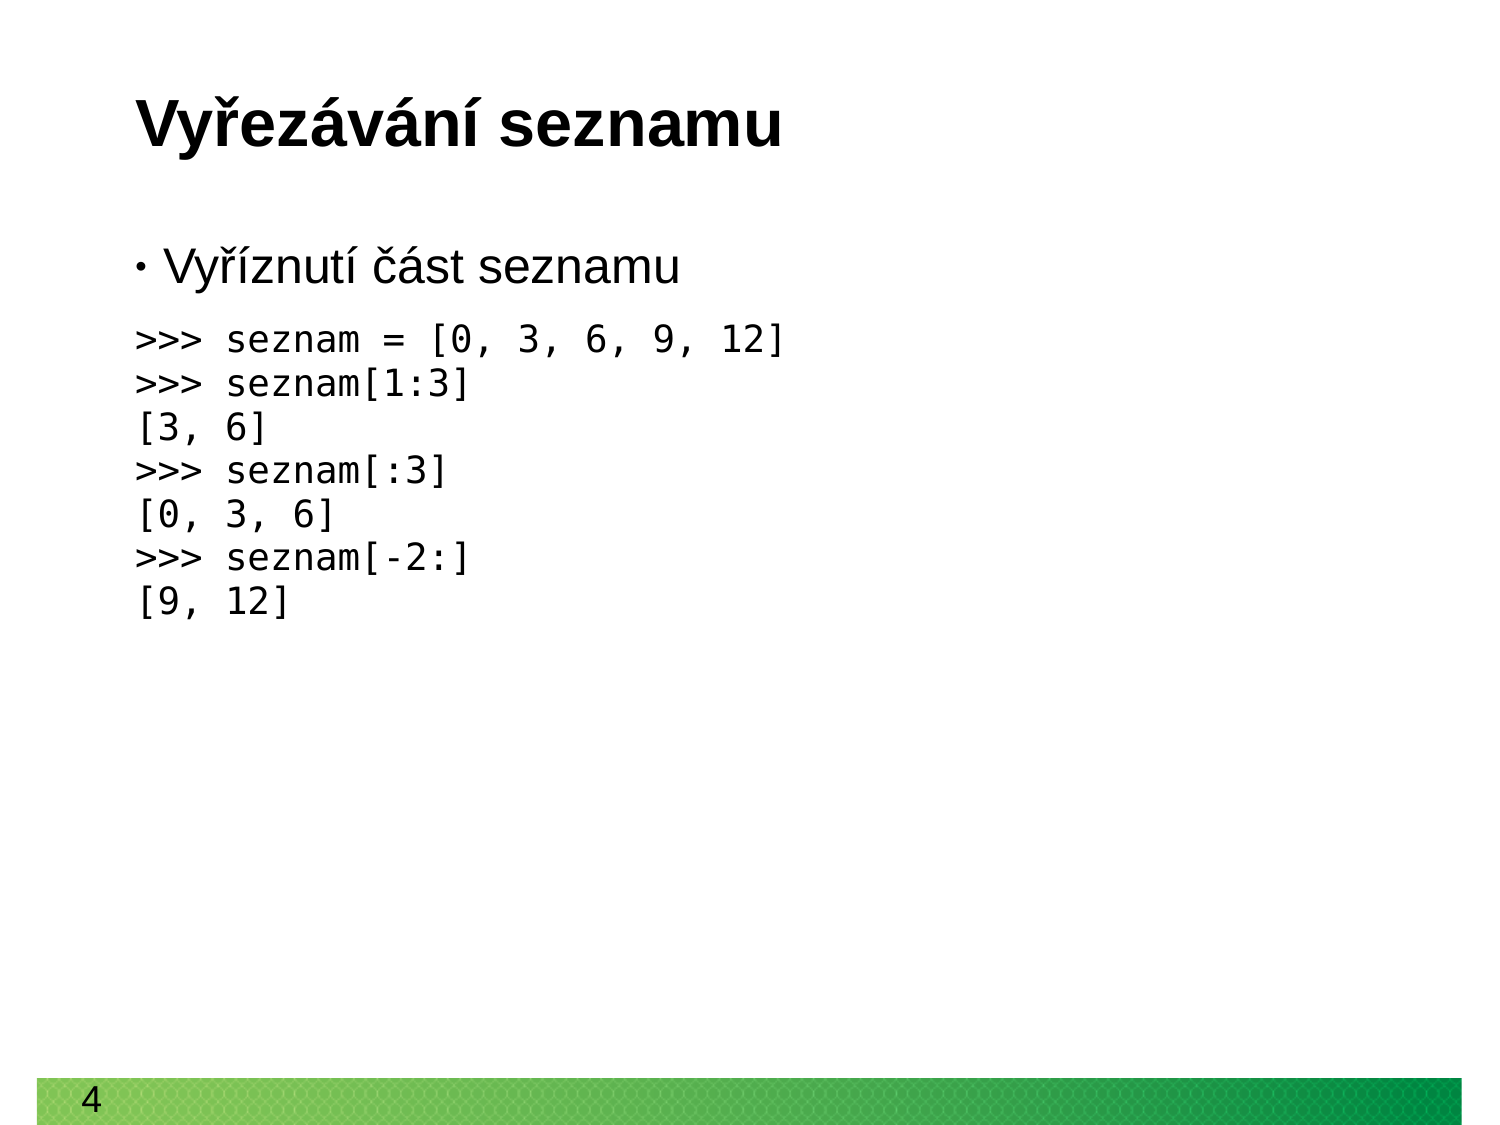

# Vyřezávání seznamu
Vyříznutí část seznamu
>>> seznam = [0, 3, 6, 9, 12]
>>> seznam[1:3]
[3, 6]
>>> seznam[:3]
[0, 3, 6]
>>> seznam[-2:]
[9, 12]